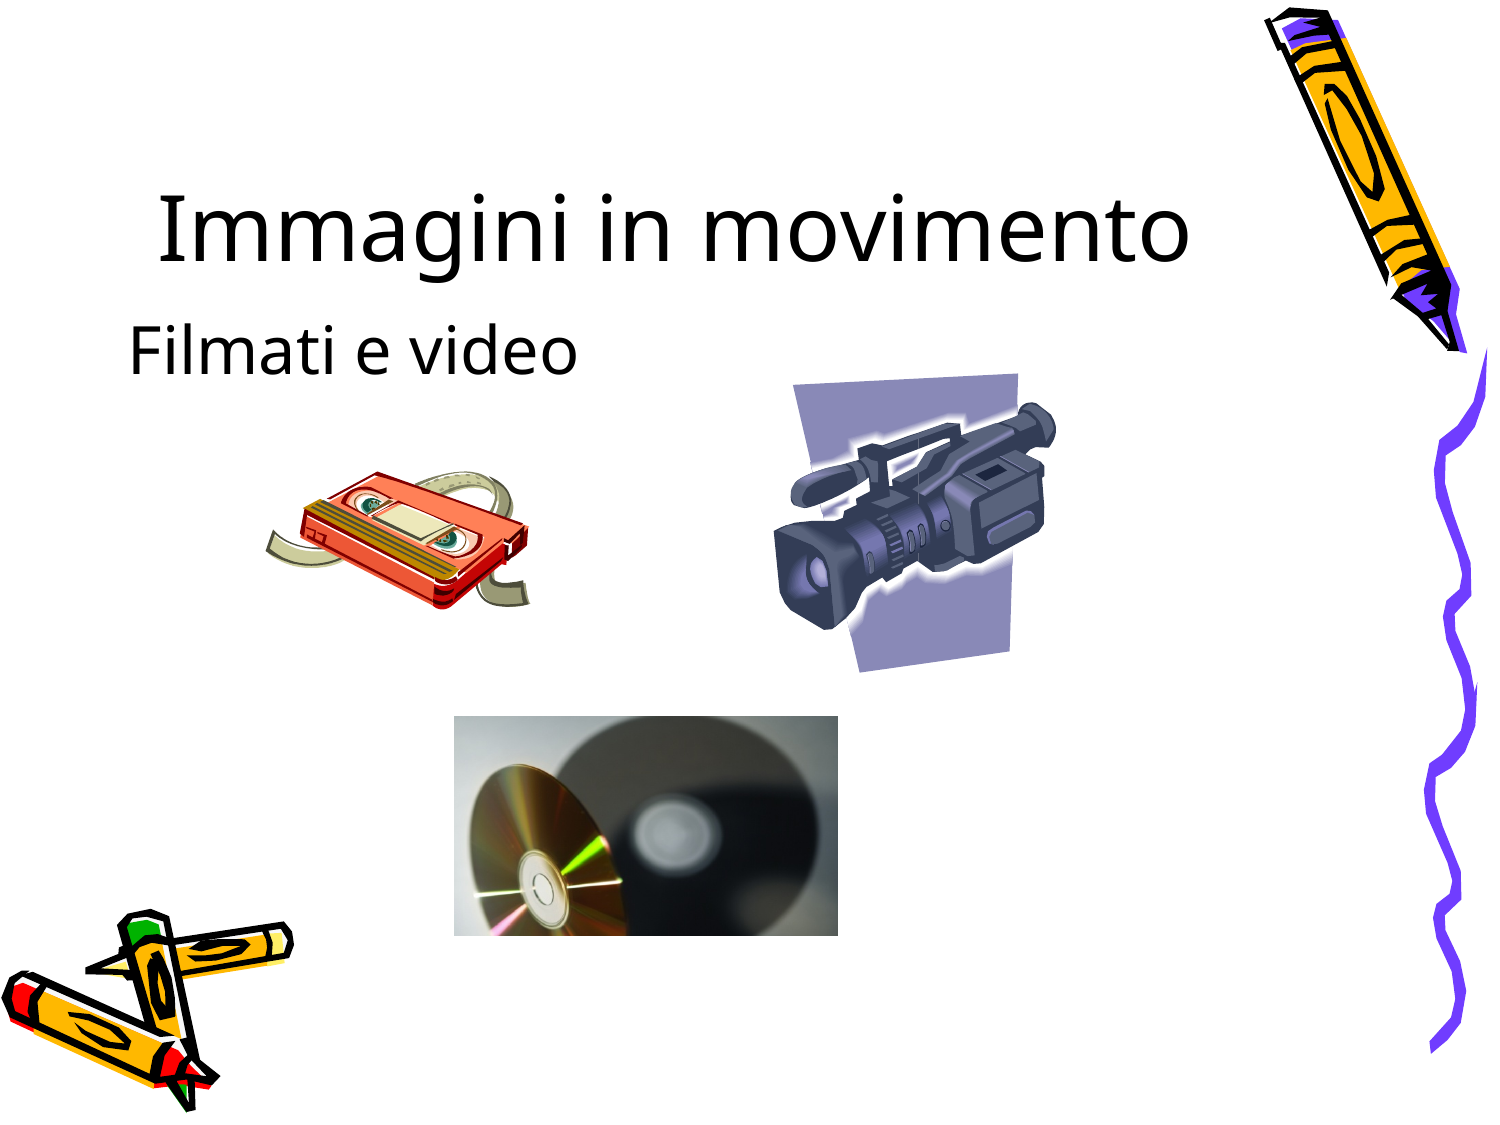

# Immagini in movimento
Filmati e video